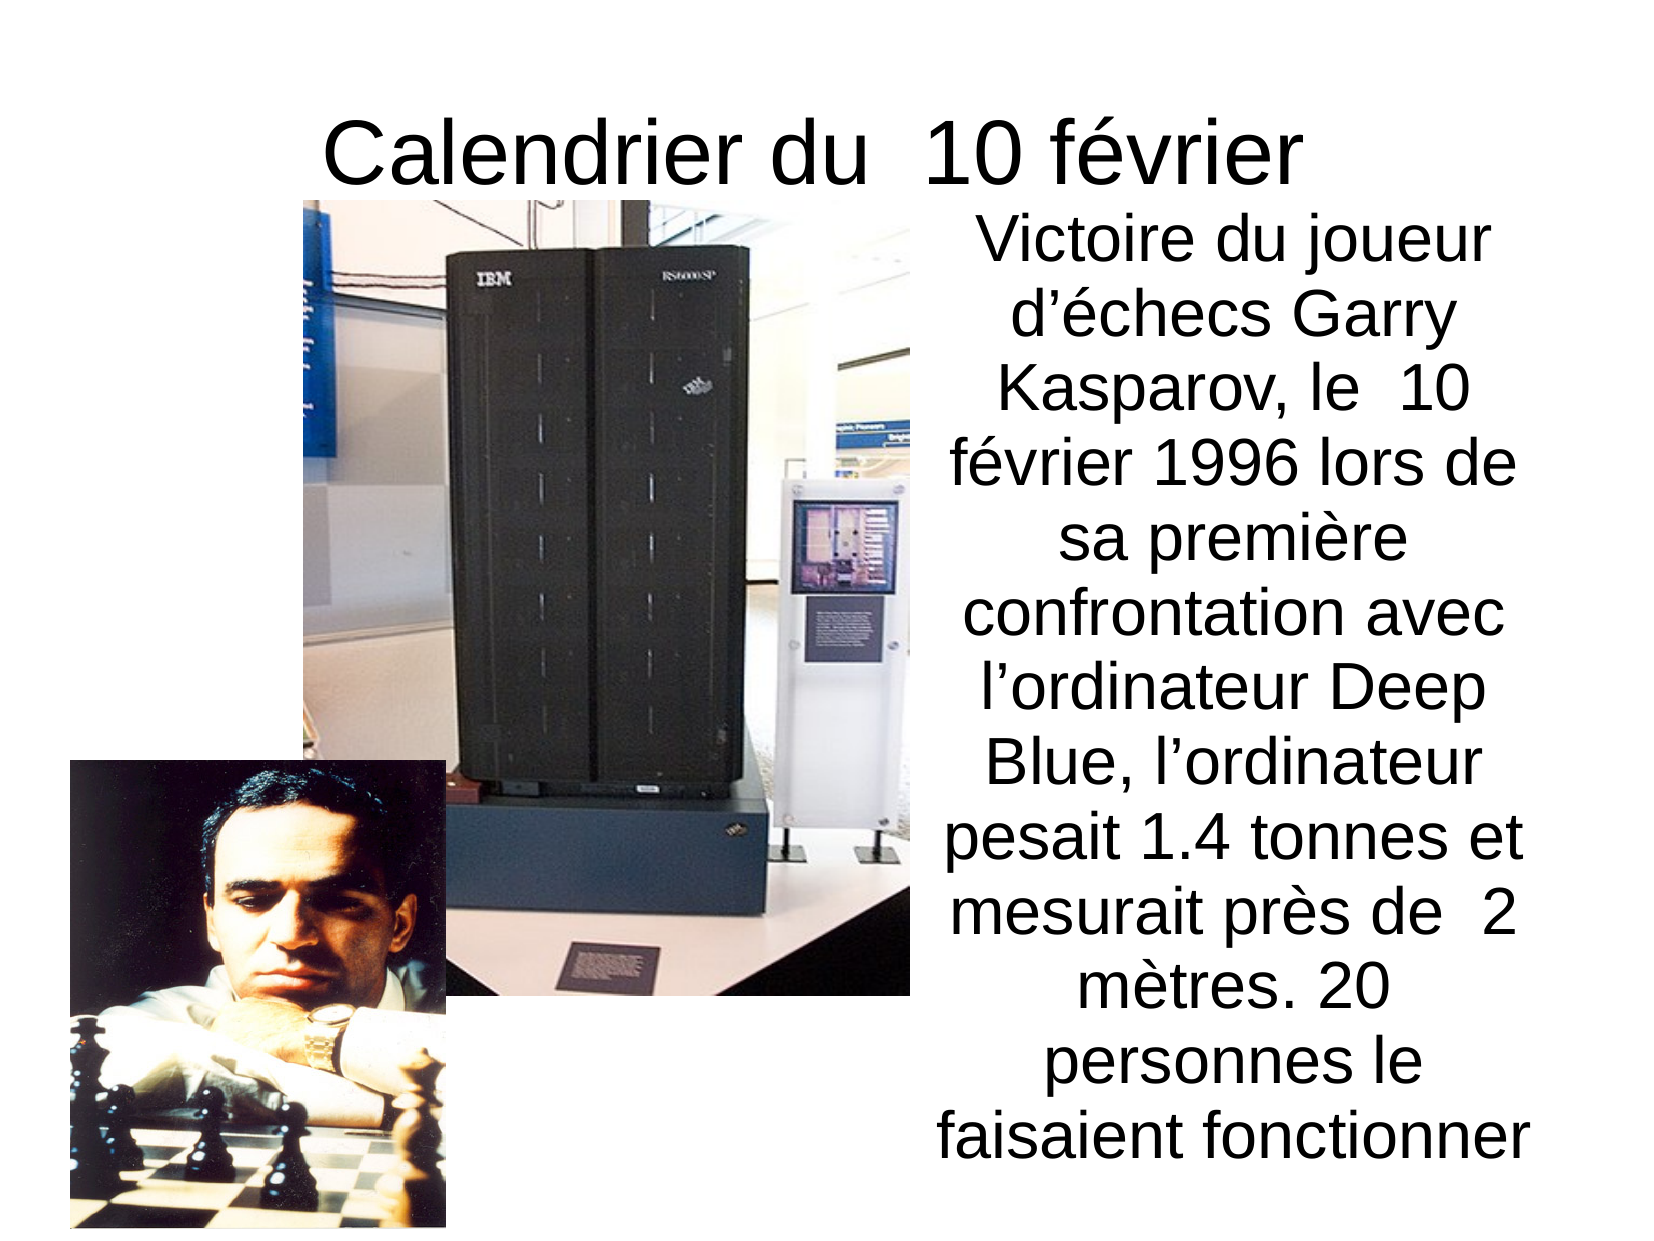

# Calendrier du 10 février
Victoire du joueur d’échecs Garry Kasparov, le 10 février 1996 lors de sa première confrontation avec l’ordinateur Deep Blue, l’ordinateur pesait 1.4 tonnes et mesurait près de 2 mètres. 20 personnes le faisaient fonctionner